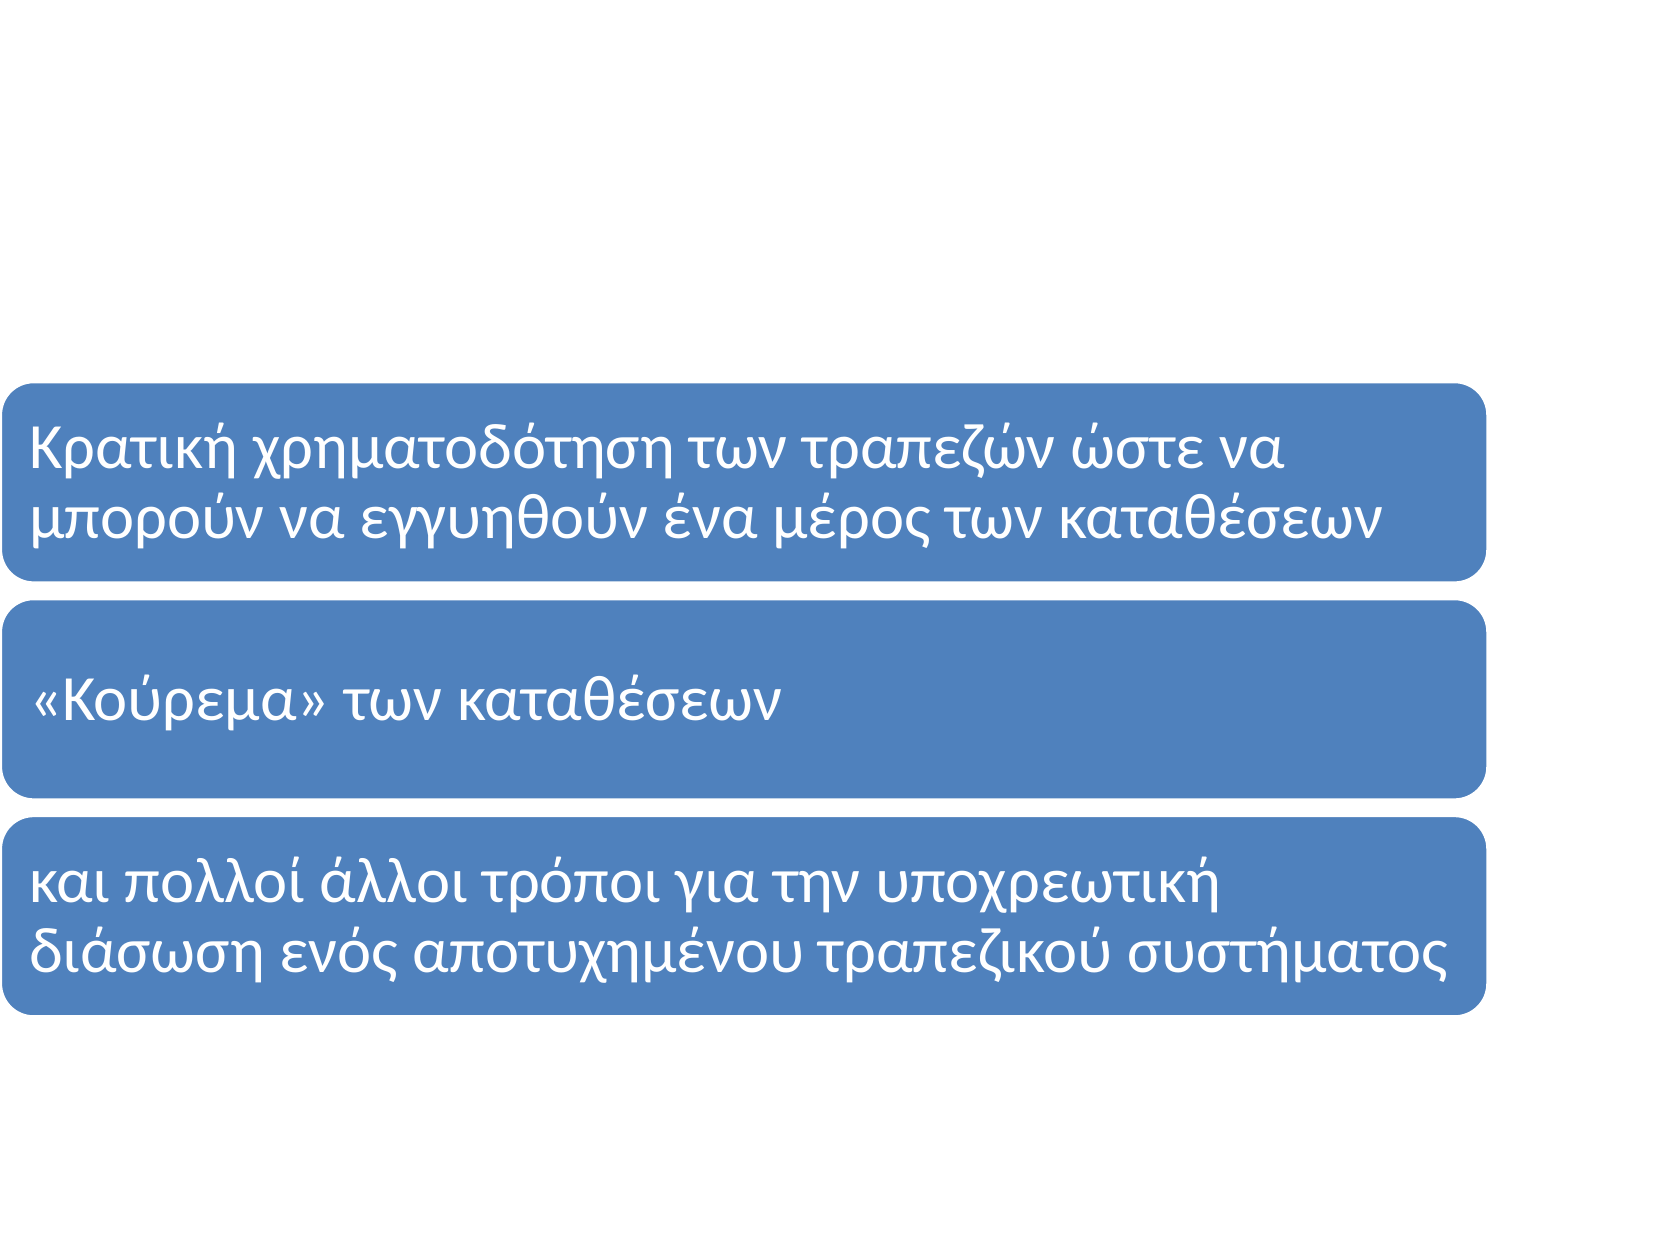

Κρατική χρηματοδότηση των τραπεζών ώστε να μπορούν να εγγυηθούν ένα μέρος των καταθέσεων
«Κούρεμα» των καταθέσεων
και πολλοί άλλοι τρόποι για την υποχρεωτική διάσωση ενός αποτυχημένου τραπεζικού συστήματος